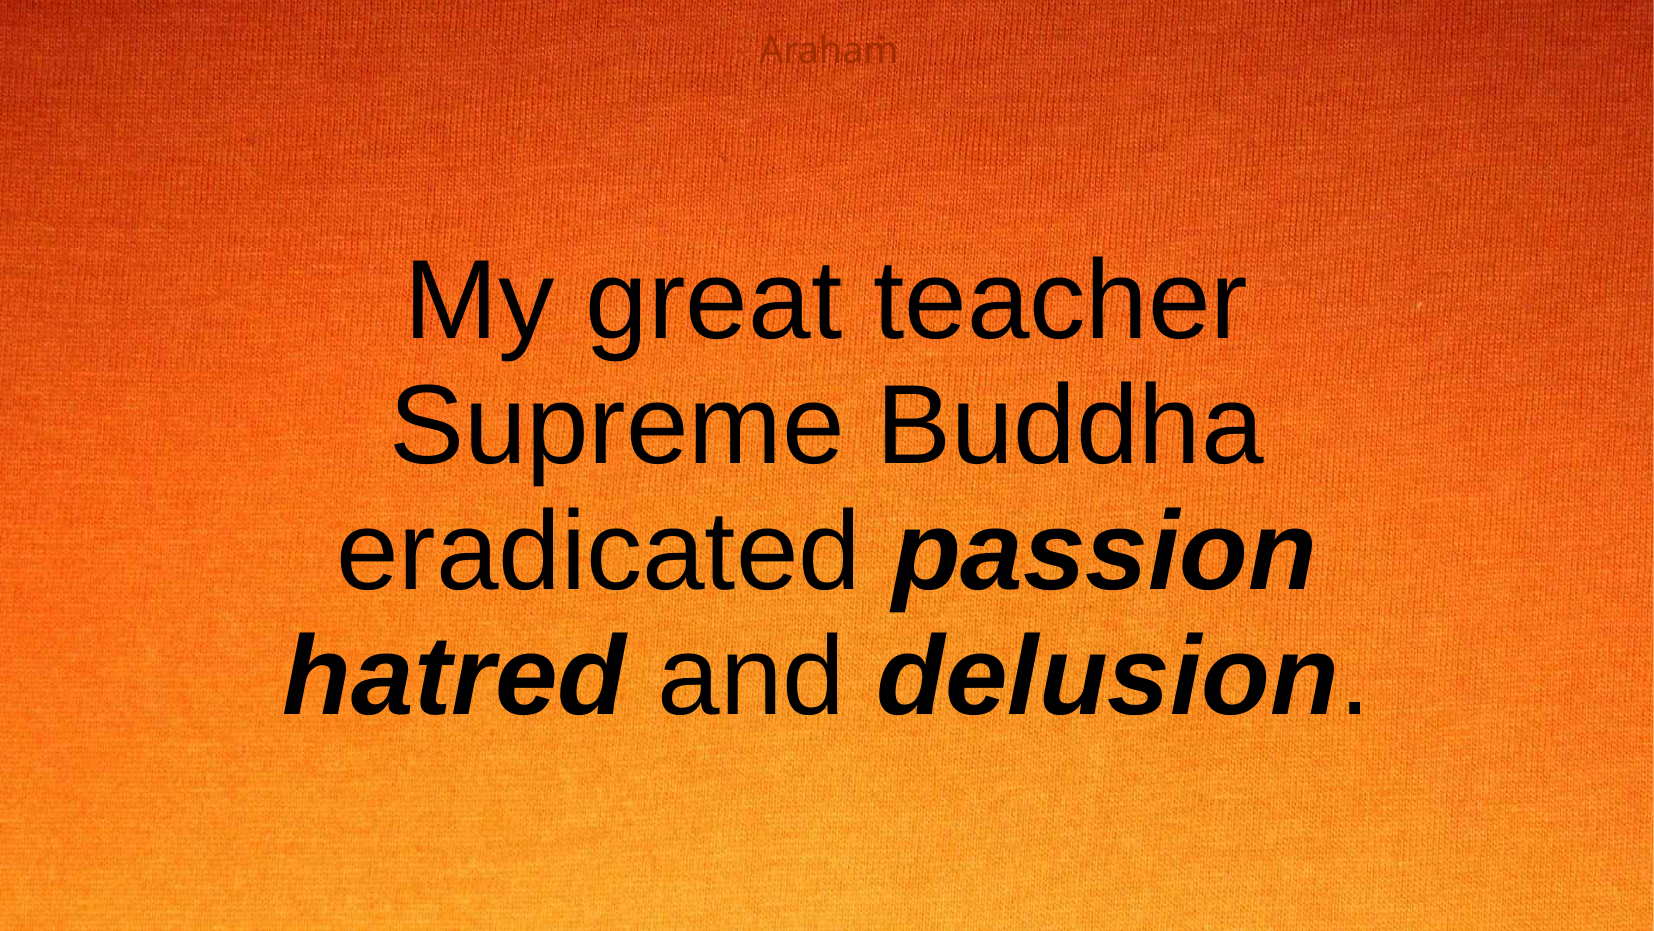

Arahaṁ
# My great teacher
Supreme Buddha
eradicated passion
hatred and delusion.